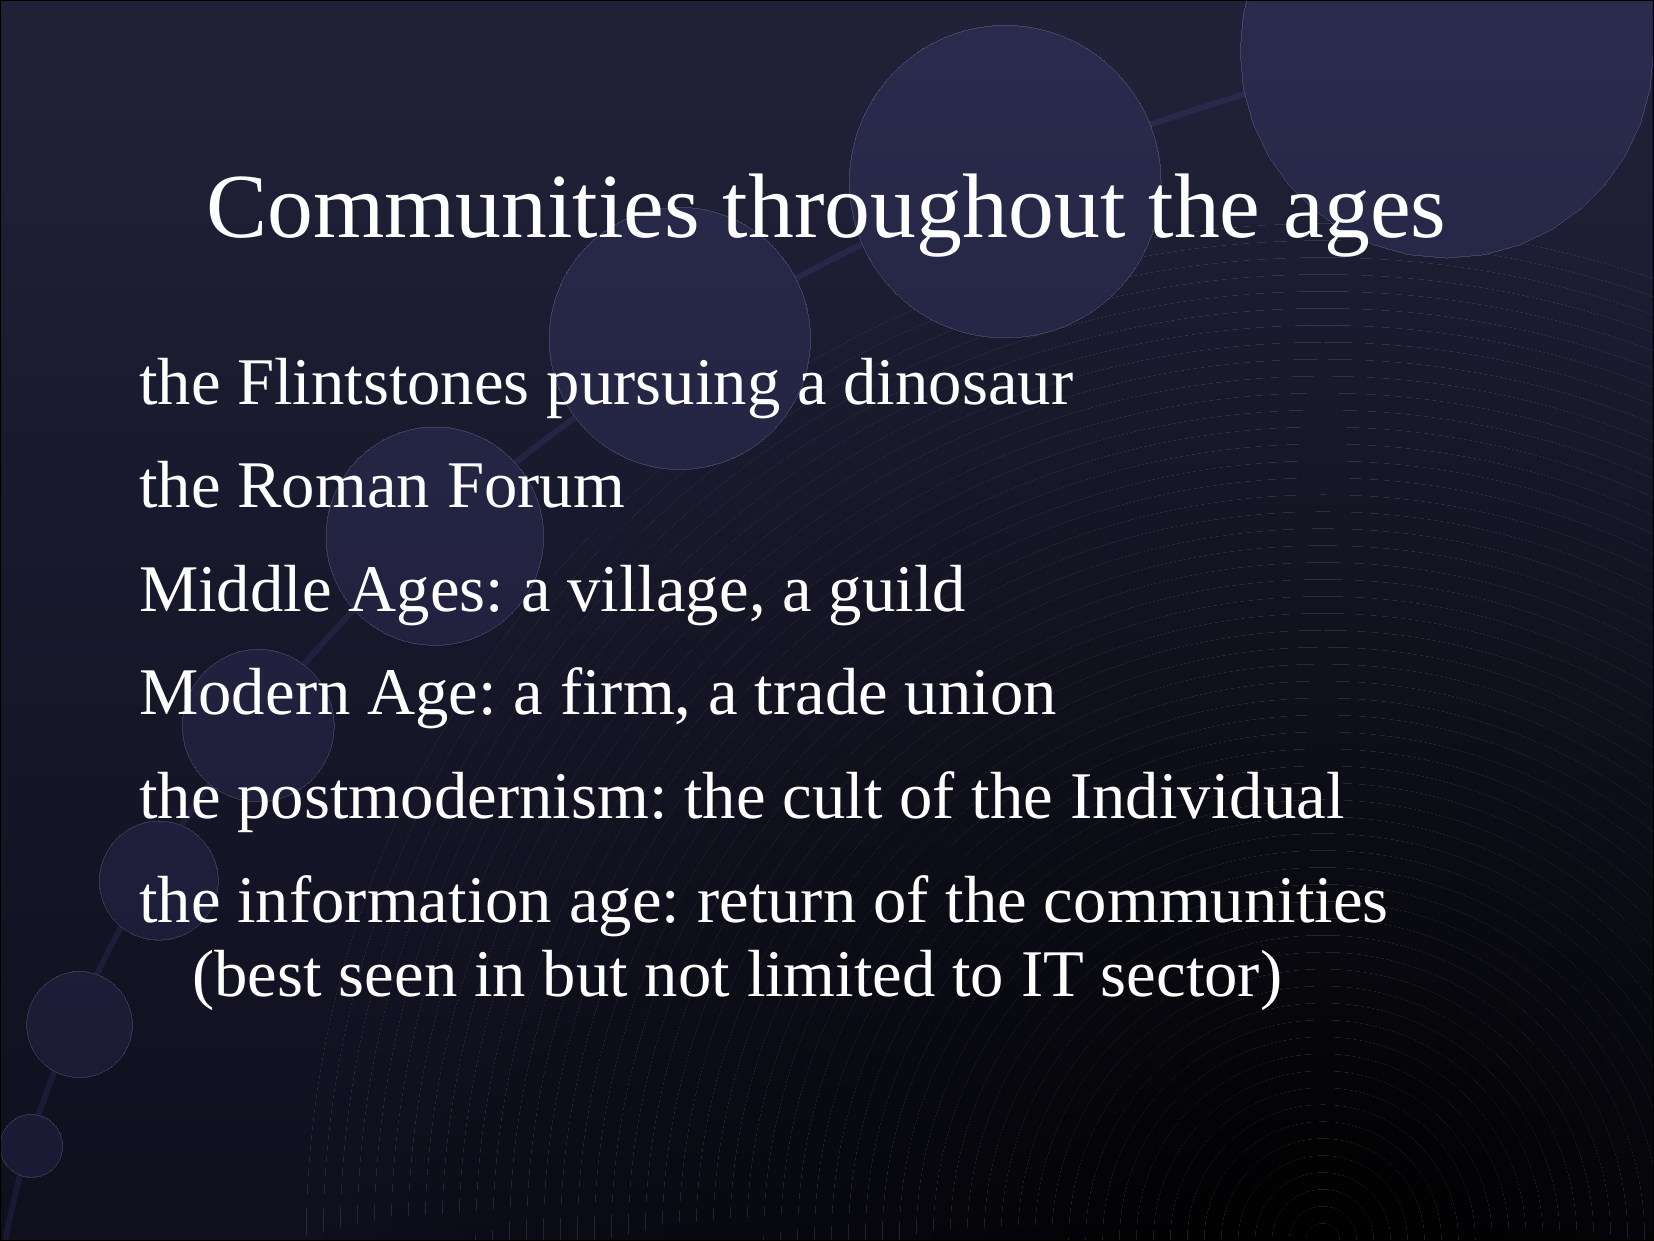

# Communities throughout the ages
the Flintstones pursuing a dinosaur
the Roman Forum
Middle Ages: a village, a guild
Modern Age: a firm, a trade union
the postmodernism: the cult of the Individual
the information age: return of the communities (best seen in but not limited to IT sector)